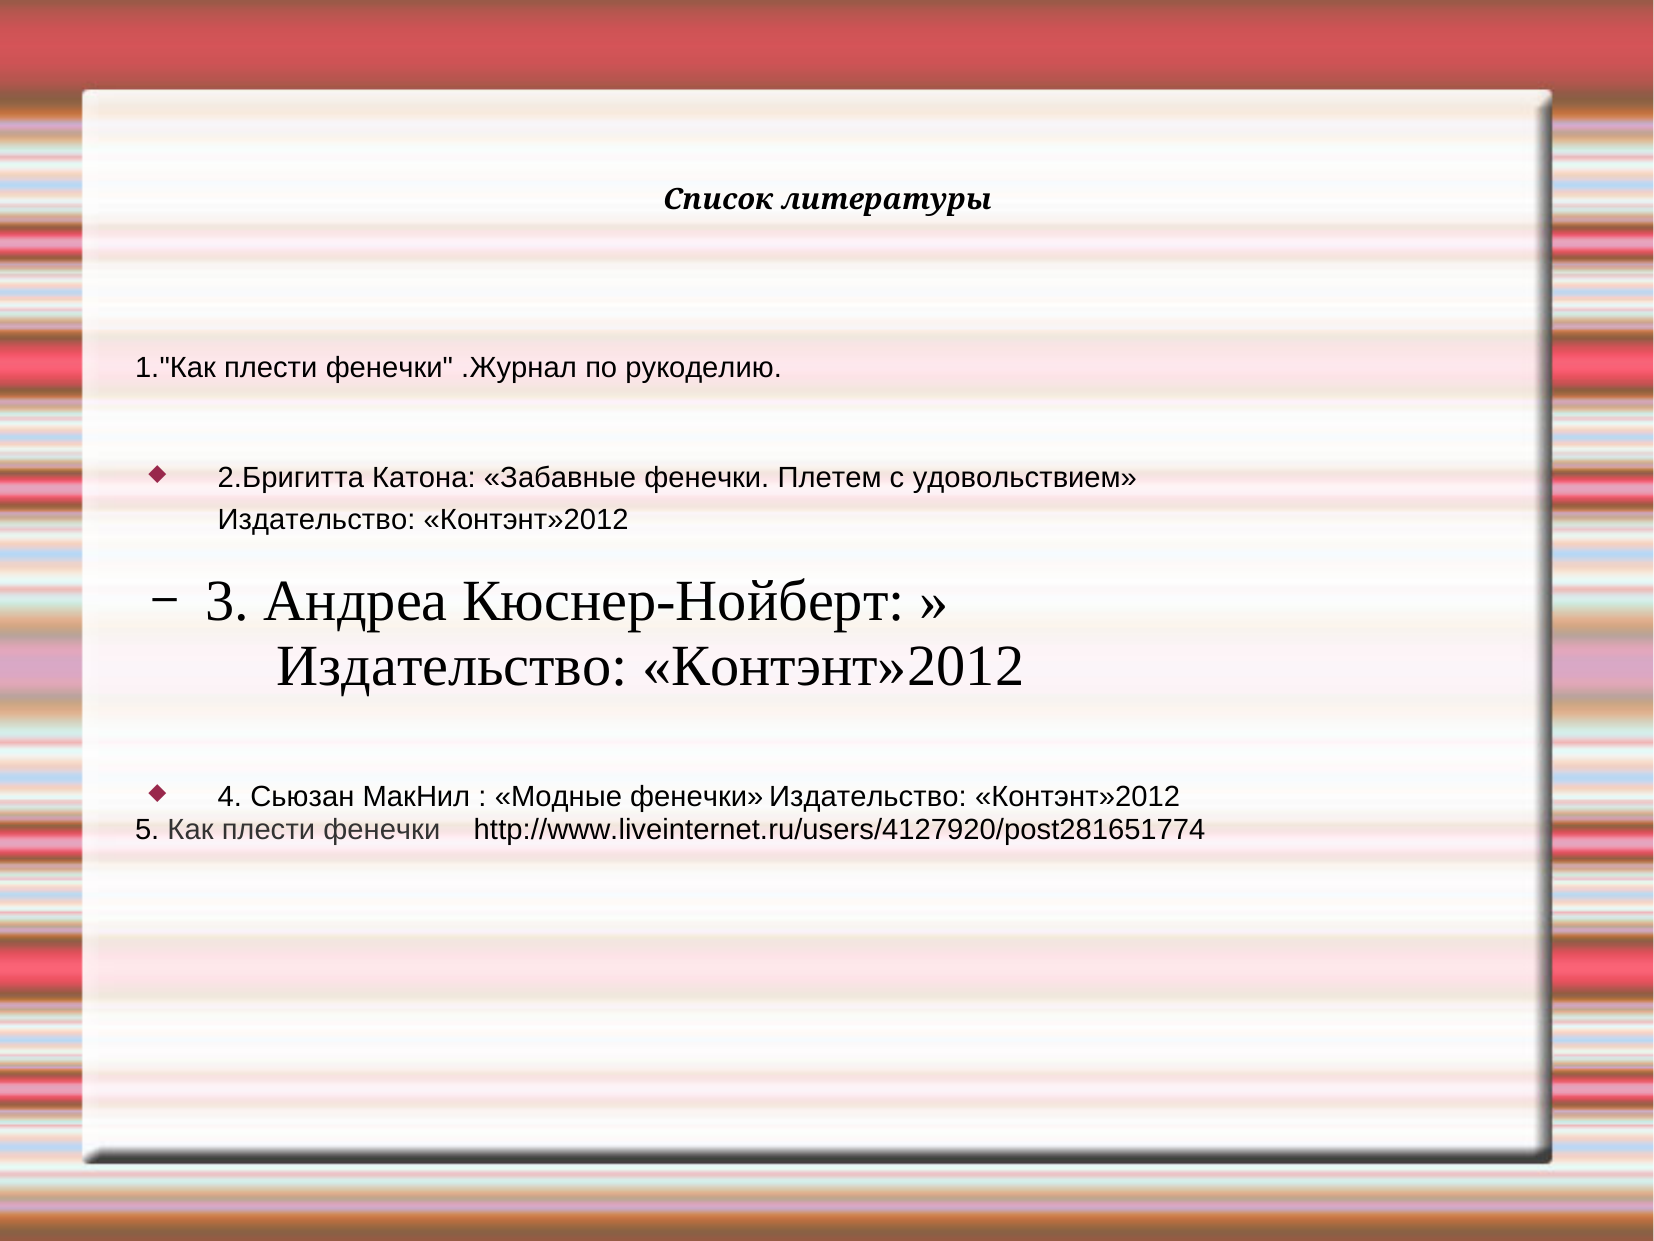

# Список литературы
1."Как плести фенечки" .Журнал по рукоделию.
2.Бригитта Катона: «Забавные фенечки. Плетем с удовольствием» Издательство: «Контэнт»2012
3. Андреа Кюснер-Нойберт: » Издательство: «Контэнт»2012
4. Сьюзан МакНил : «Модные фенечки» Издательство: «Контэнт»2012
5. Как плести фенечки http://www.liveinternet.ru/users/4127920/post281651774